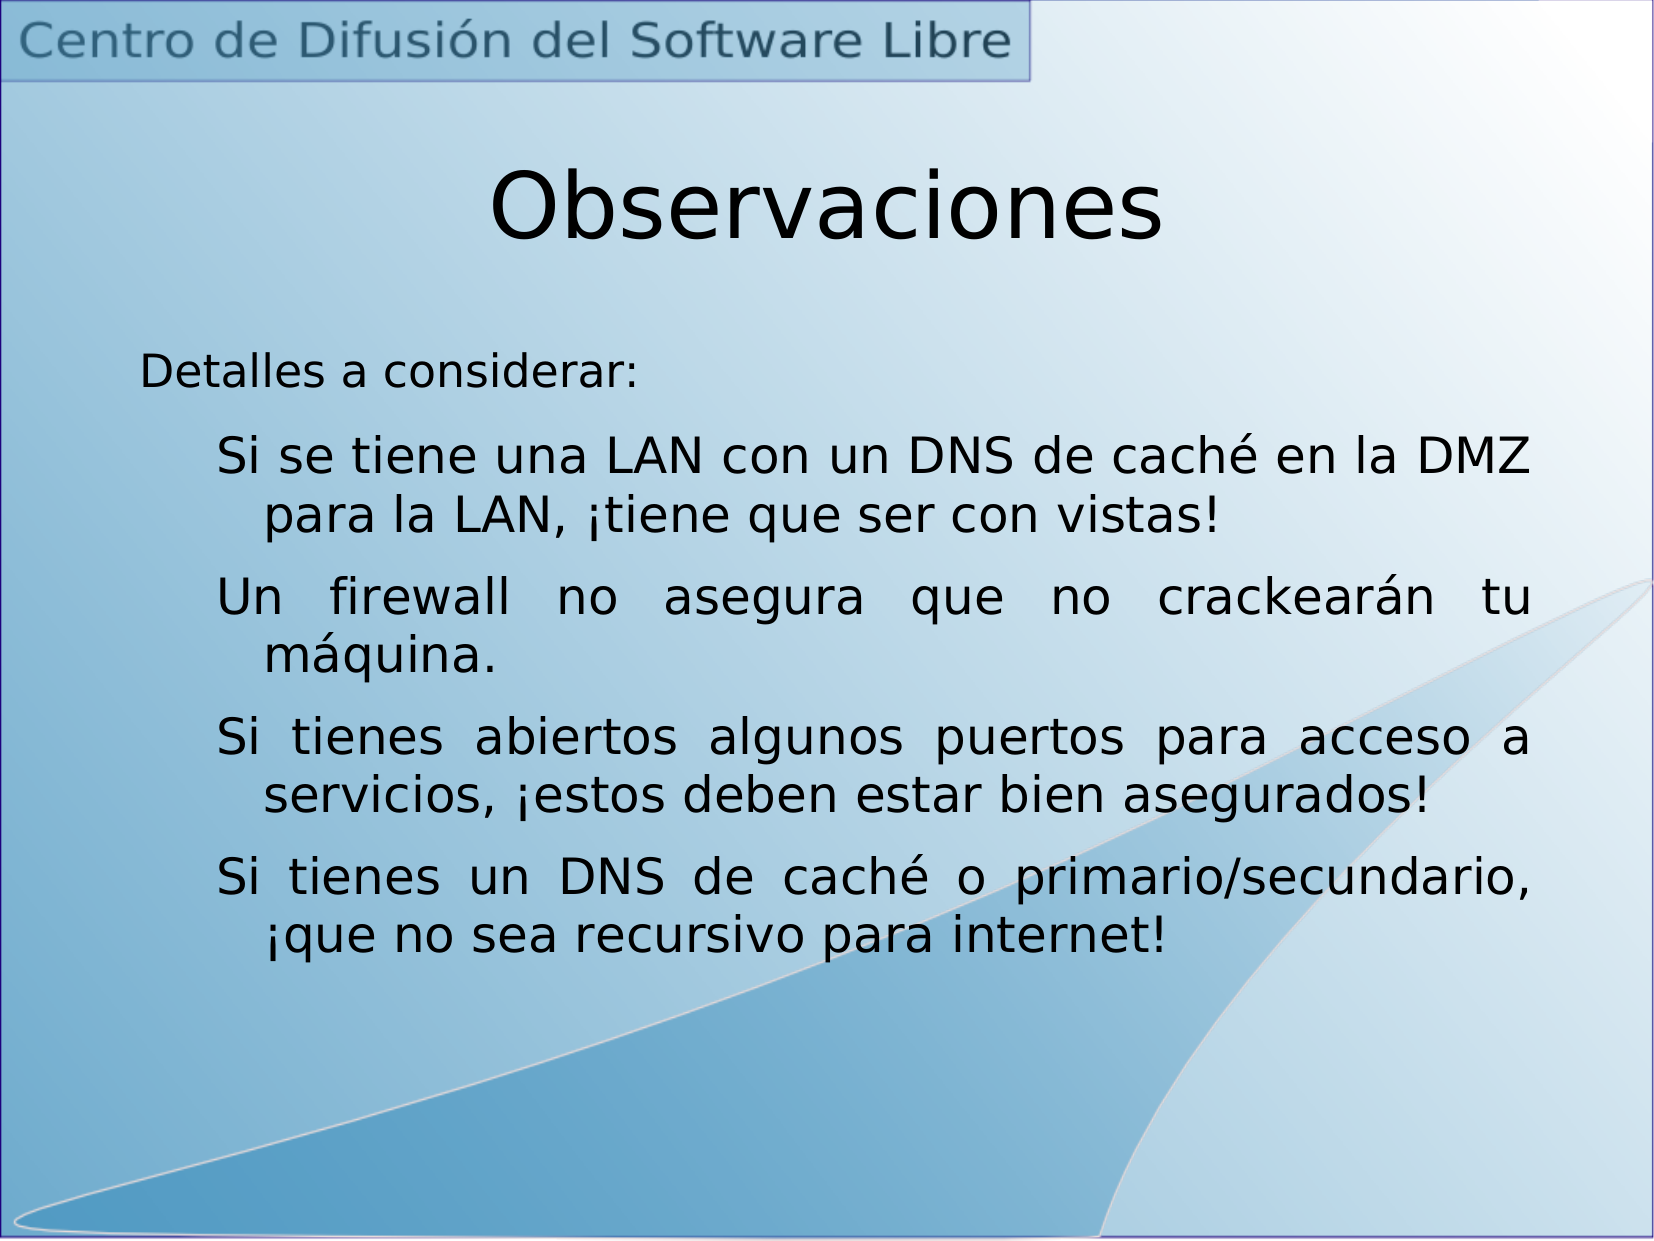

# Observaciones
Detalles a considerar:
Si se tiene una LAN con un DNS de caché en la DMZ para la LAN, ¡tiene que ser con vistas!
Un firewall no asegura que no crackearán tu máquina.
Si tienes abiertos algunos puertos para acceso a servicios, ¡estos deben estar bien asegurados!
Si tienes un DNS de caché o primario/secundario, ¡que no sea recursivo para internet!